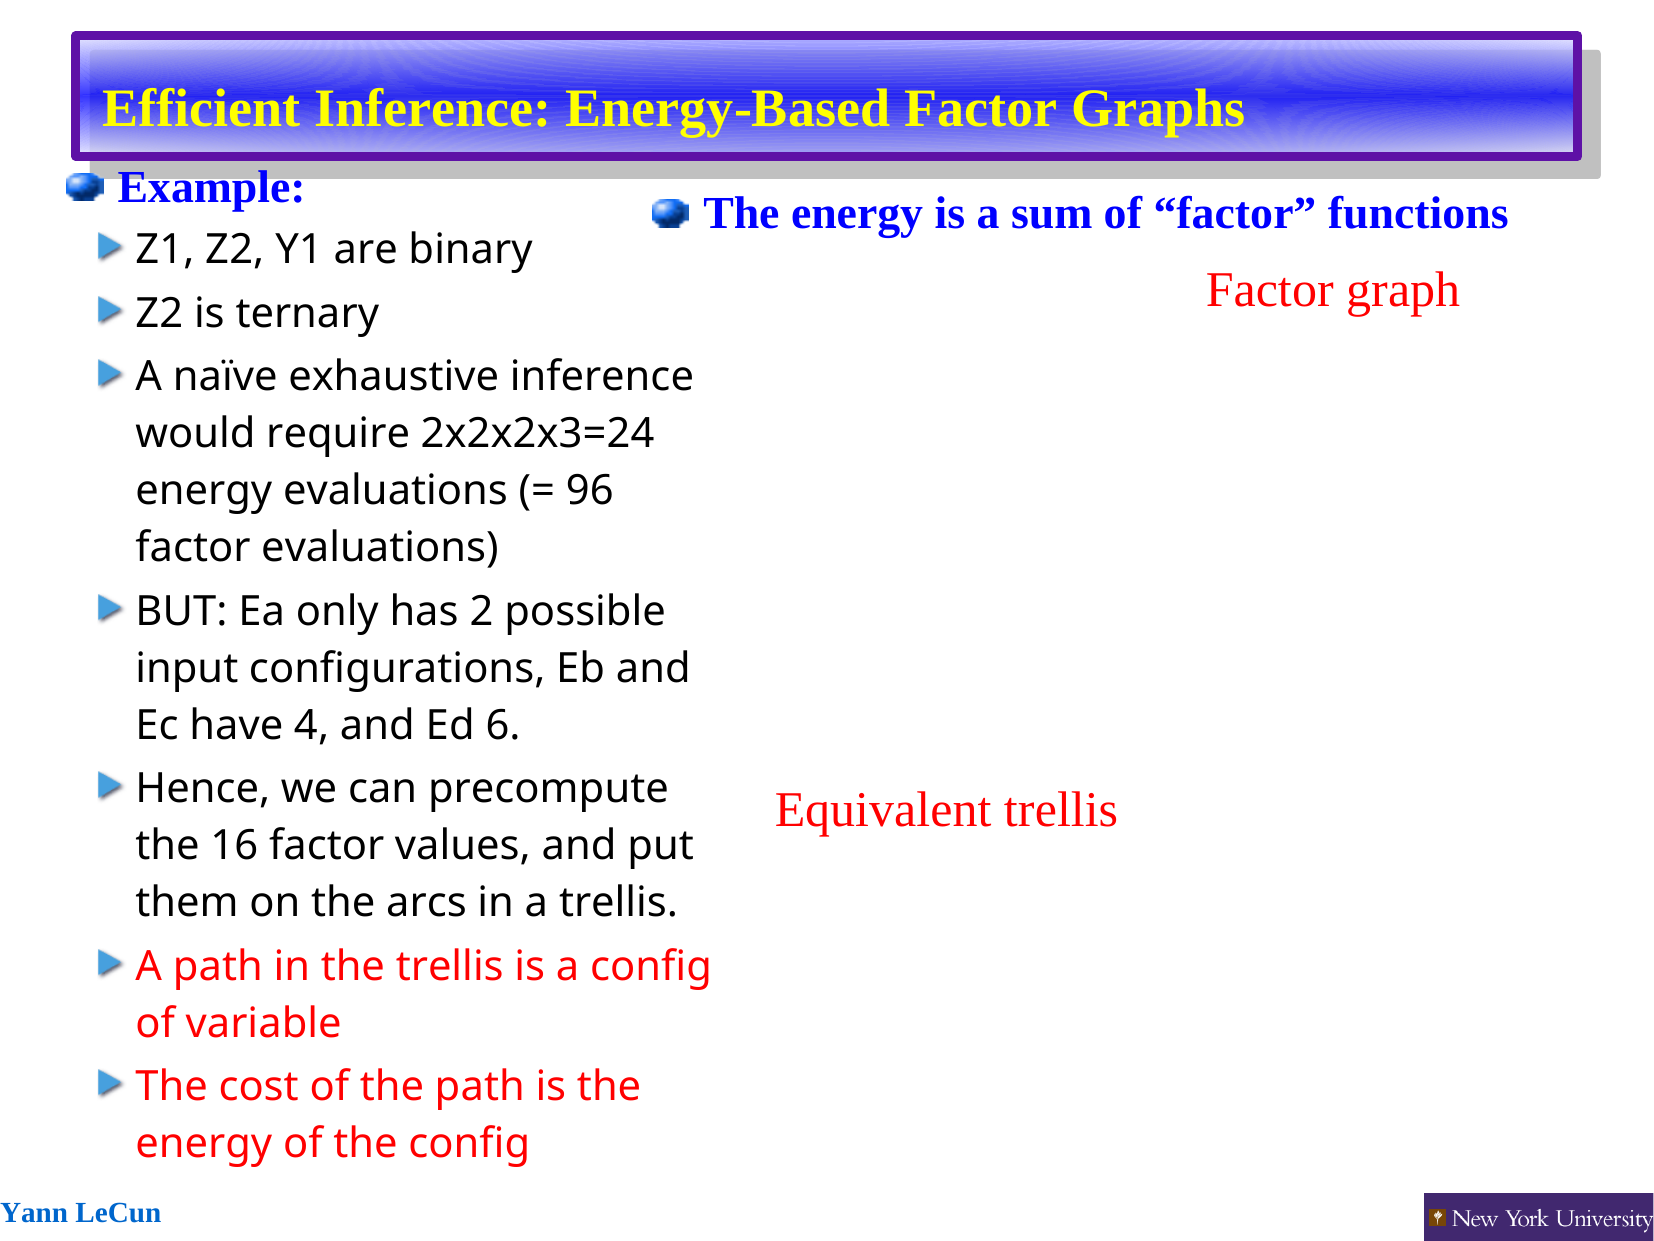

# Efficient Inference: Energy-Based Factor Graphs
Example:
Z1, Z2, Y1 are binary
Z2 is ternary
A naïve exhaustive inference would require 2x2x2x3=24 energy evaluations (= 96 factor evaluations)
BUT: Ea only has 2 possible input configurations, Eb and Ec have 4, and Ed 6.
Hence, we can precompute the 16 factor values, and put them on the arcs in a trellis.
A path in the trellis is a config of variable
The cost of the path is the energy of the config
The energy is a sum of “factor” functions
Factor graph
Equivalent trellis